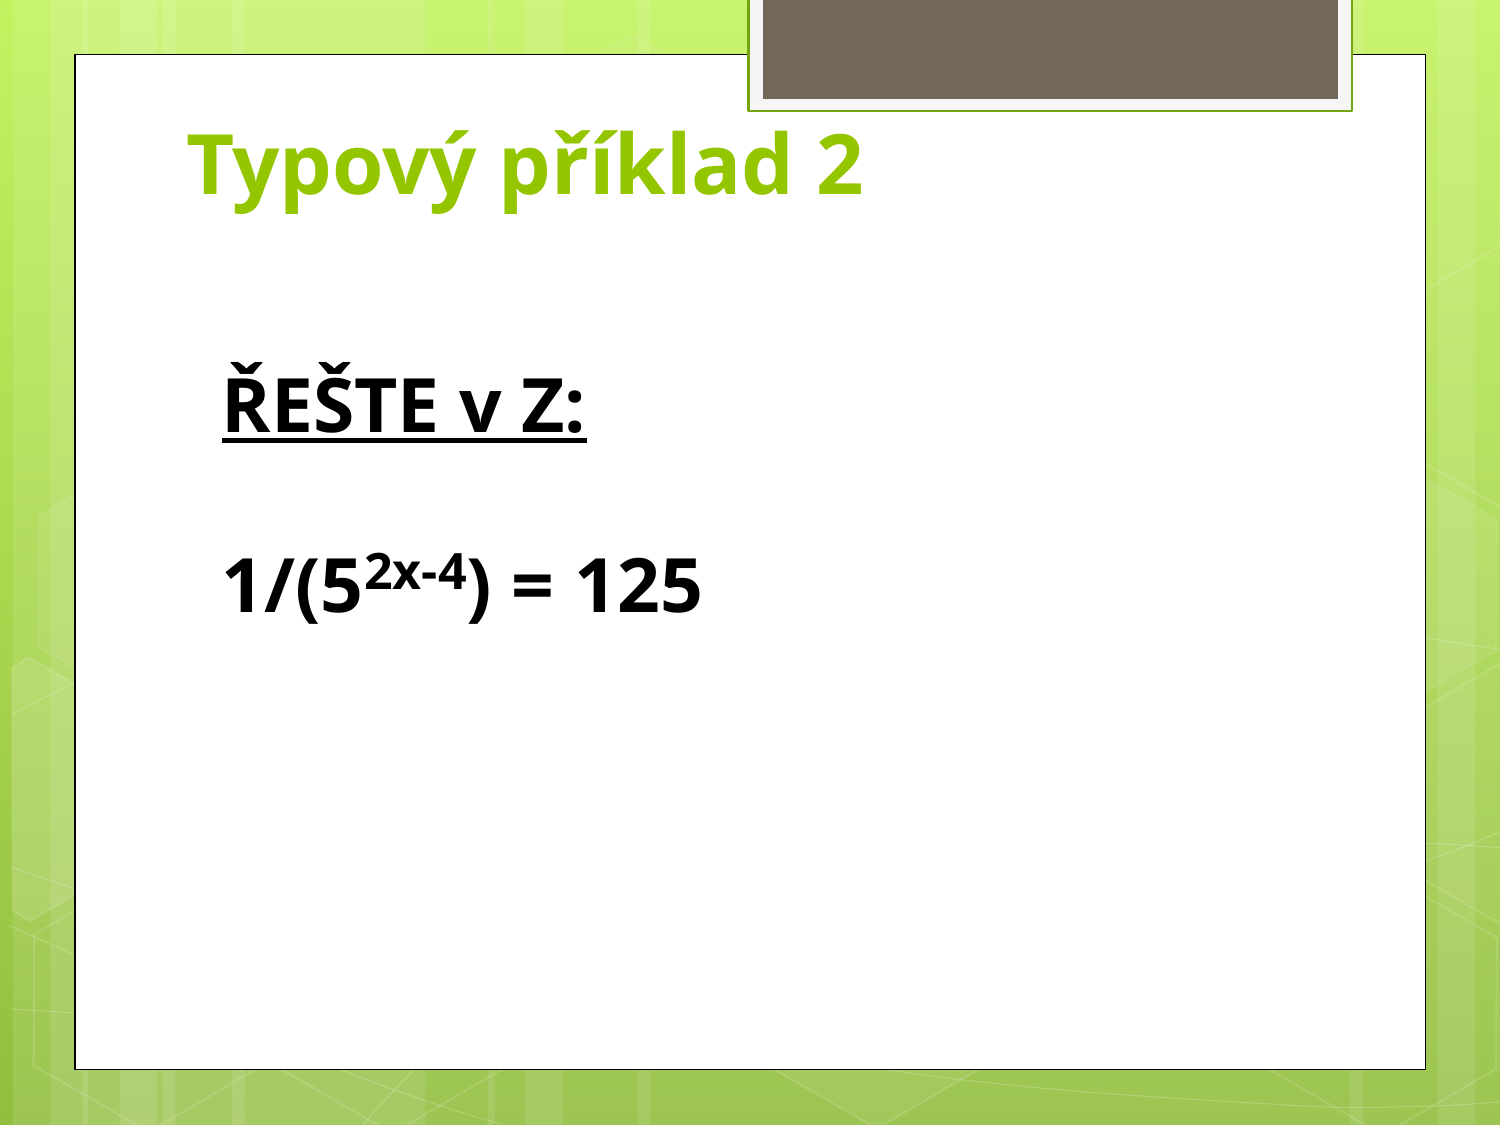

# Typový příklad 2
ŘEŠTE v Z:
1/(52x-4) = 125